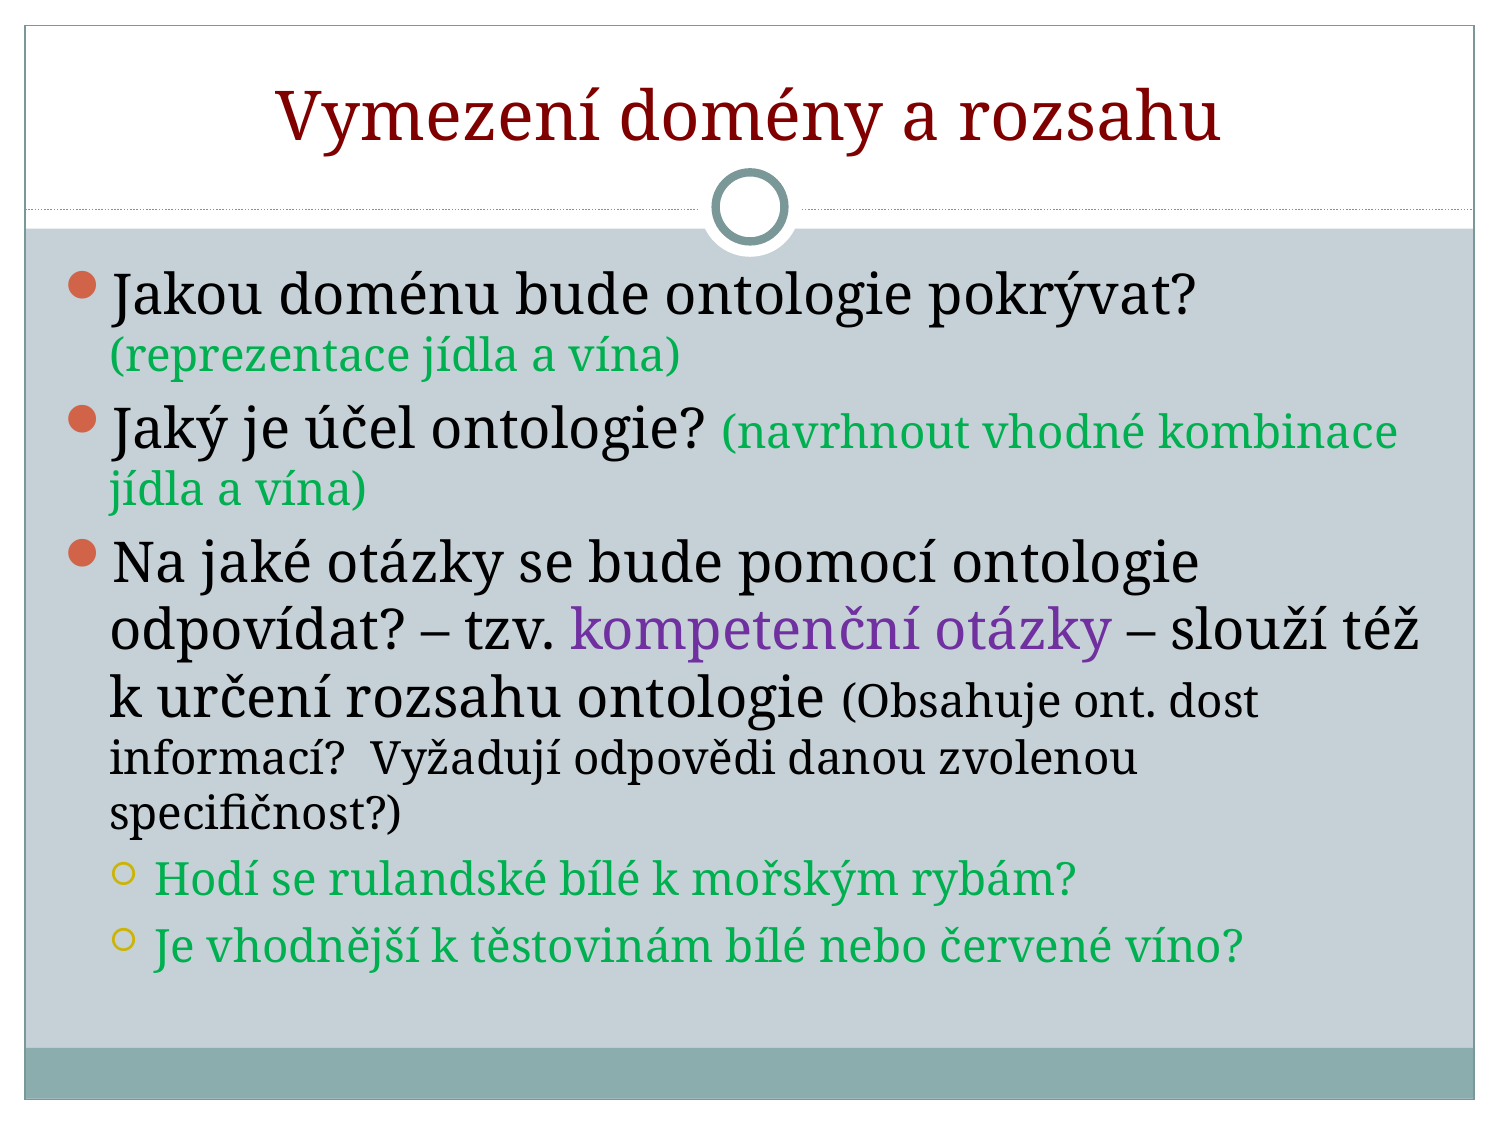

# Vymezení domény a rozsahu
Jakou doménu bude ontologie pokrývat? (reprezentace jídla a vína)
Jaký je účel ontologie? (navrhnout vhodné kombinace jídla a vína)
Na jaké otázky se bude pomocí ontologie odpovídat? – tzv. kompetenční otázky – slouží též k určení rozsahu ontologie (Obsahuje ont. dost informací? Vyžadují odpovědi danou zvolenou specifičnost?)
Hodí se rulandské bílé k mořským rybám?
Je vhodnější k těstovinám bílé nebo červené víno?